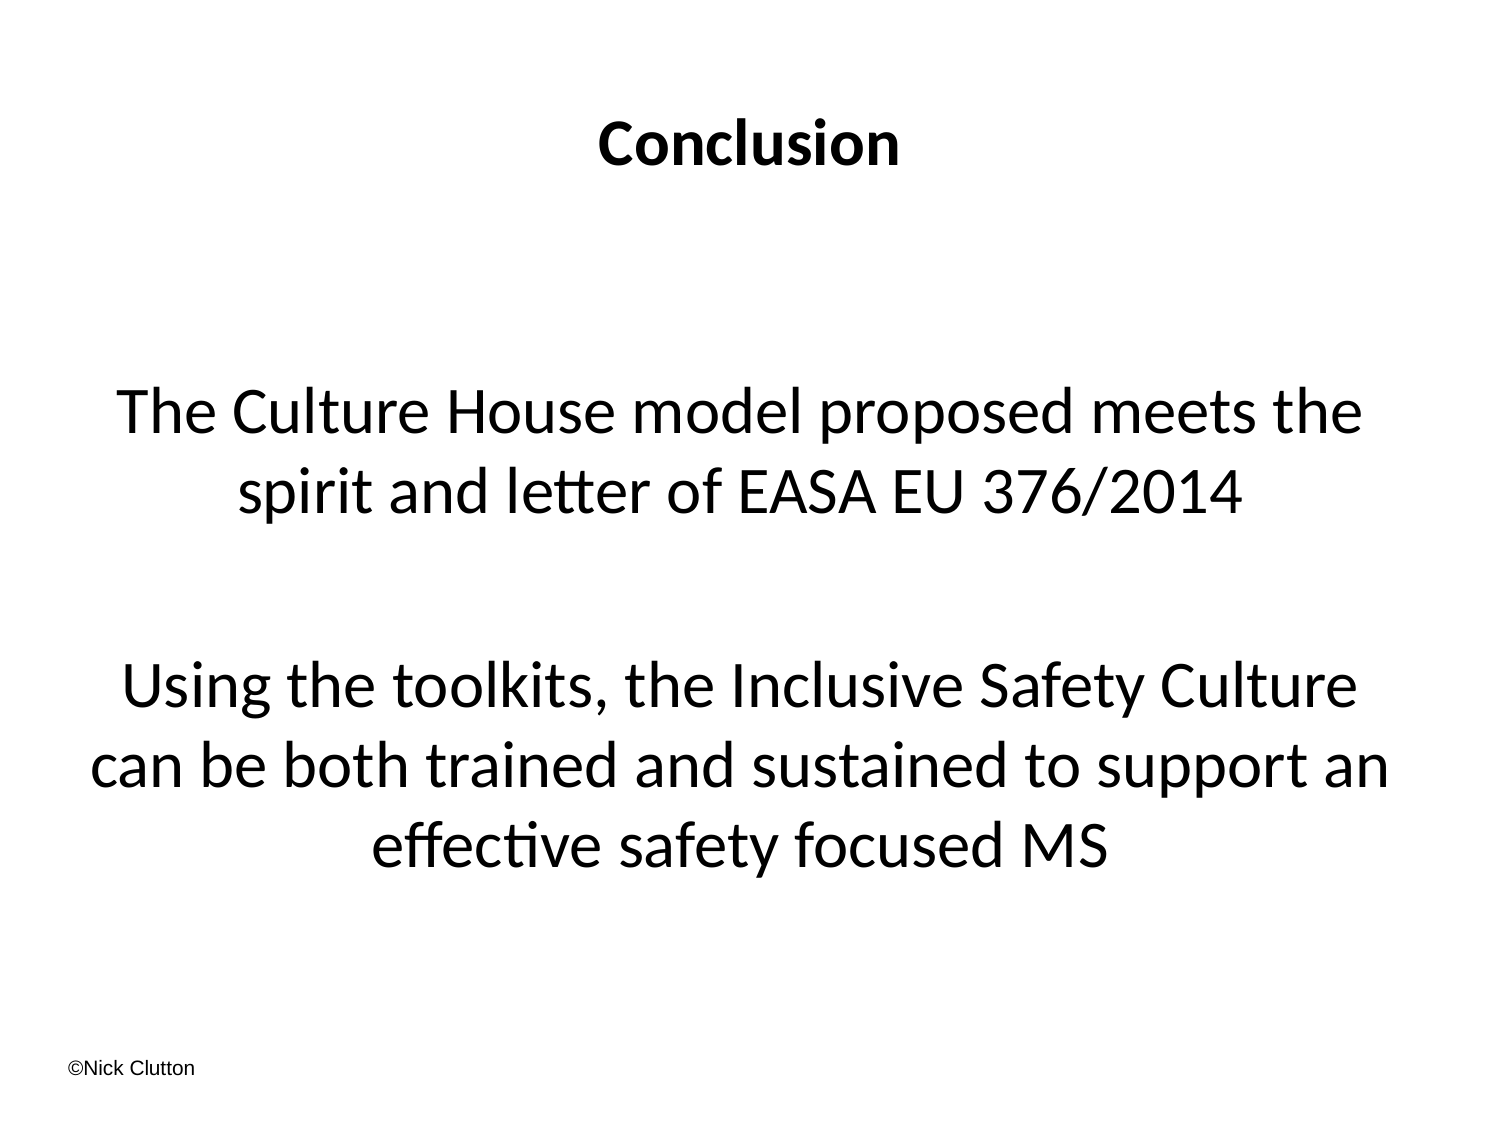

# Conclusion
The Culture House model proposed meets the spirit and letter of EASA EU 376/2014
Using the toolkits, the Inclusive Safety Culture can be both trained and sustained to support an effective safety focused MS
©Nick Clutton